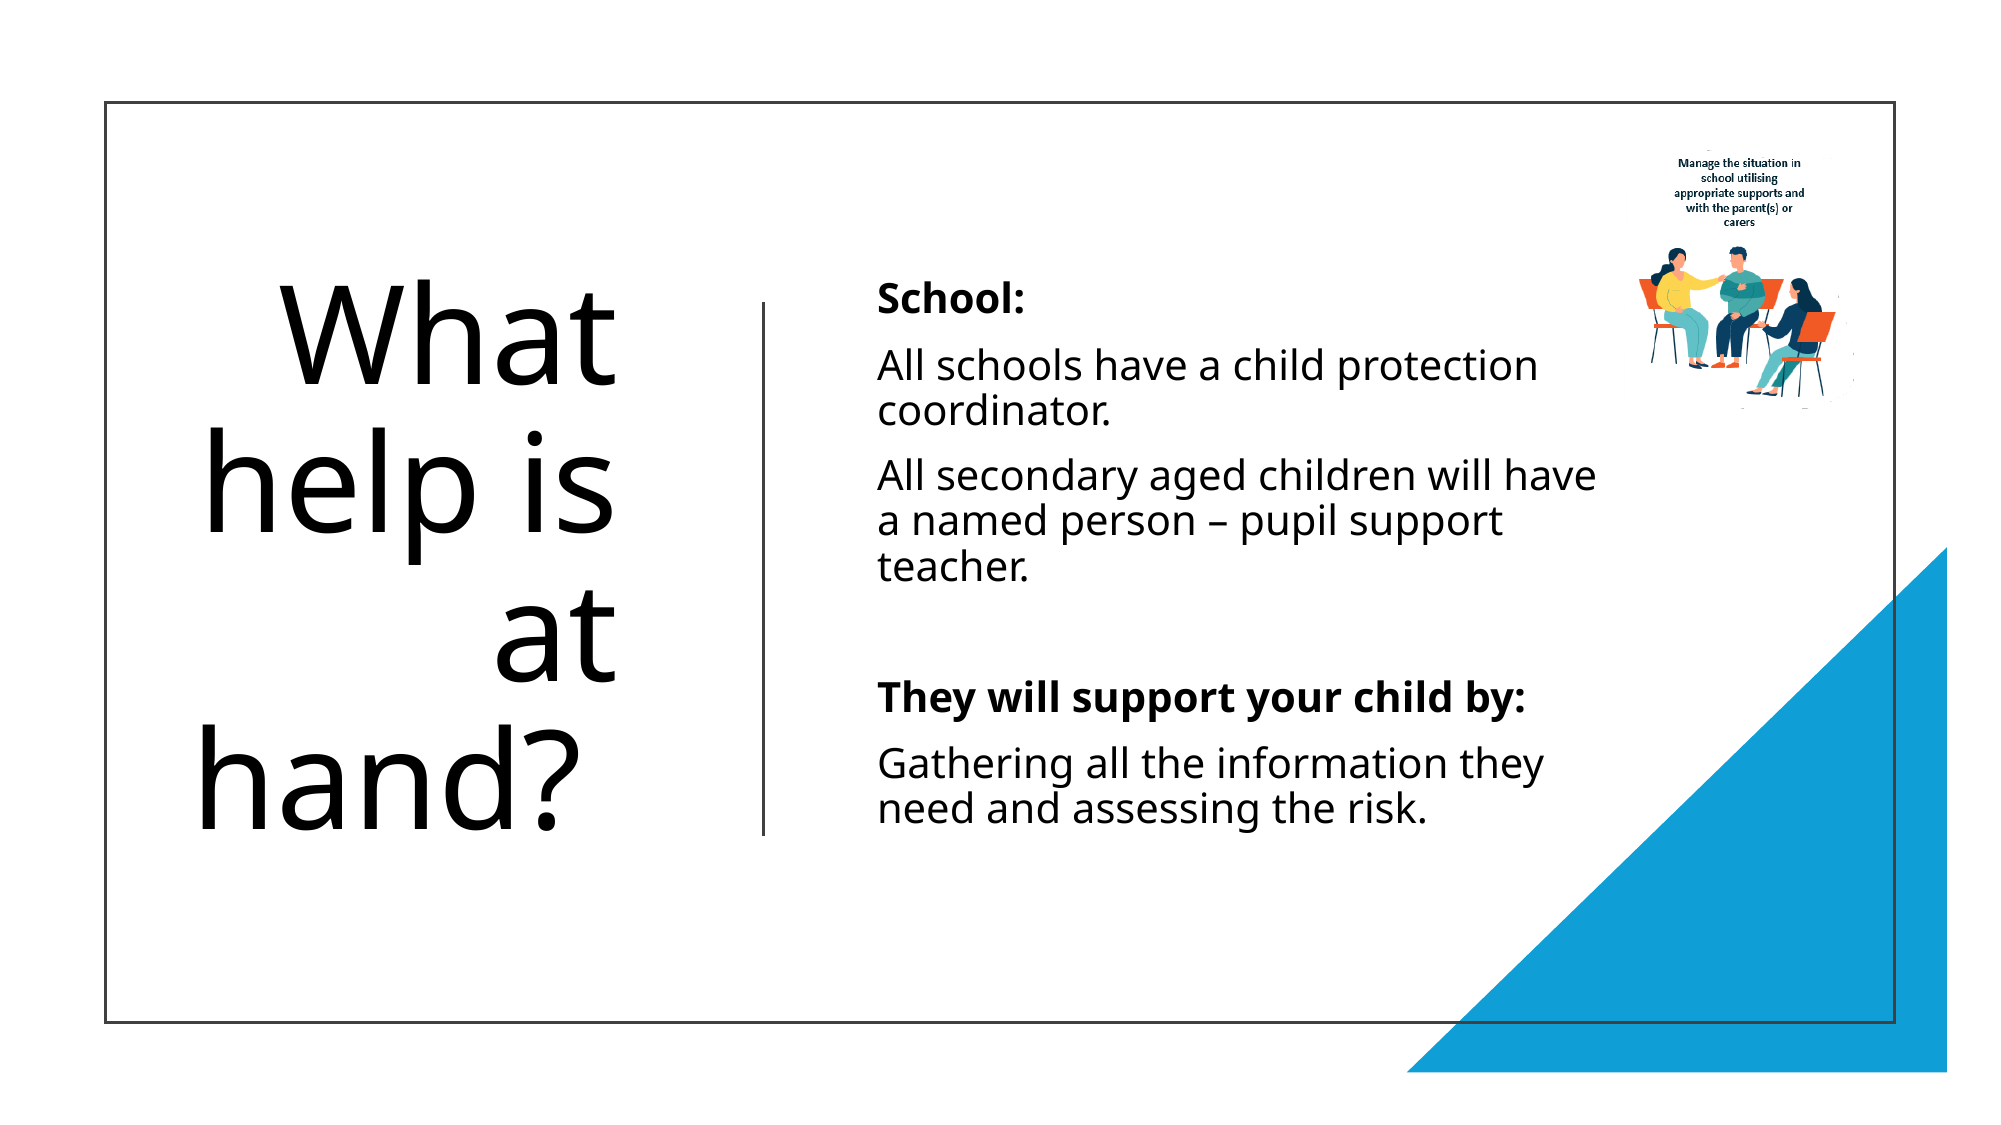

# What help is at hand?
School:
All schools have a child protection coordinator.
All secondary aged children will have a named person – pupil support teacher.
They will support your child by:
Gathering all the information they need and assessing the risk.